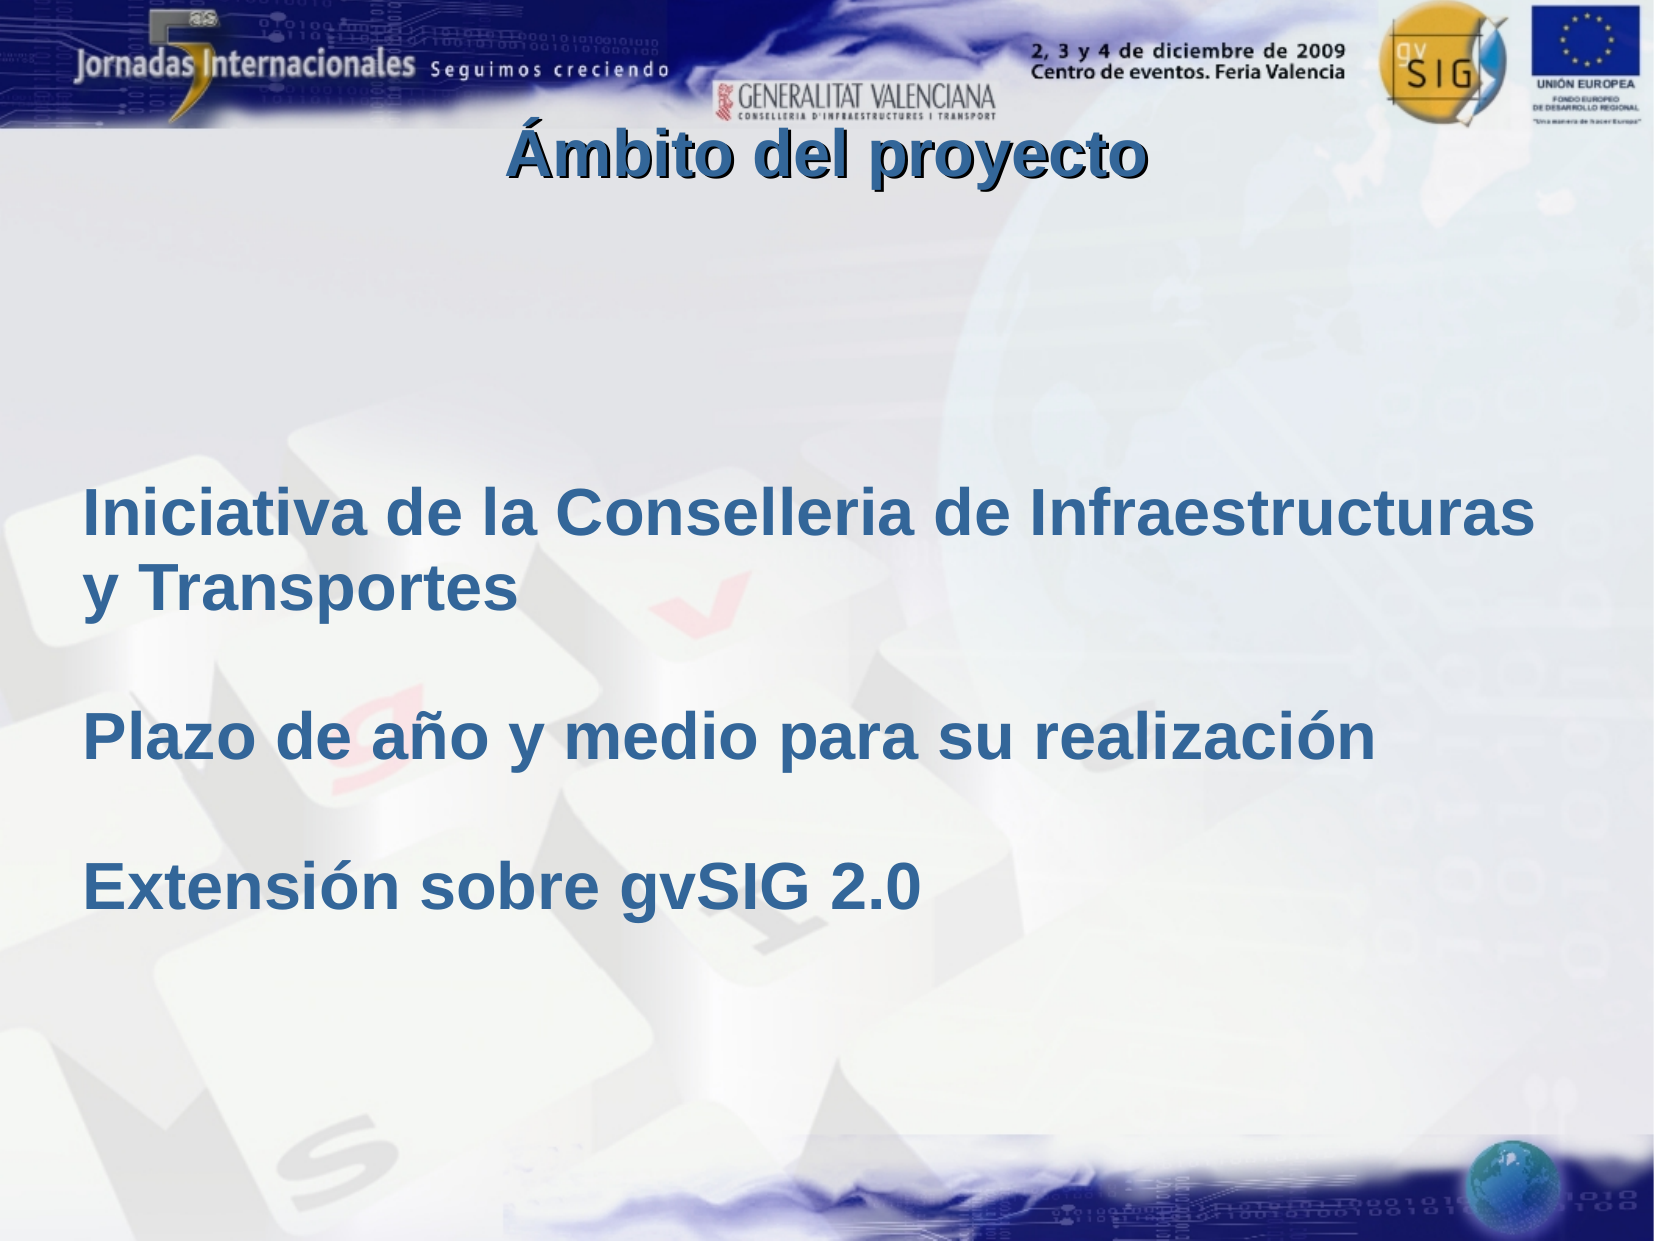

# Ámbito del proyecto
Iniciativa de la Conselleria de Infraestructuras y Transportes
Plazo de año y medio para su realización
Extensión sobre gvSIG 2.0